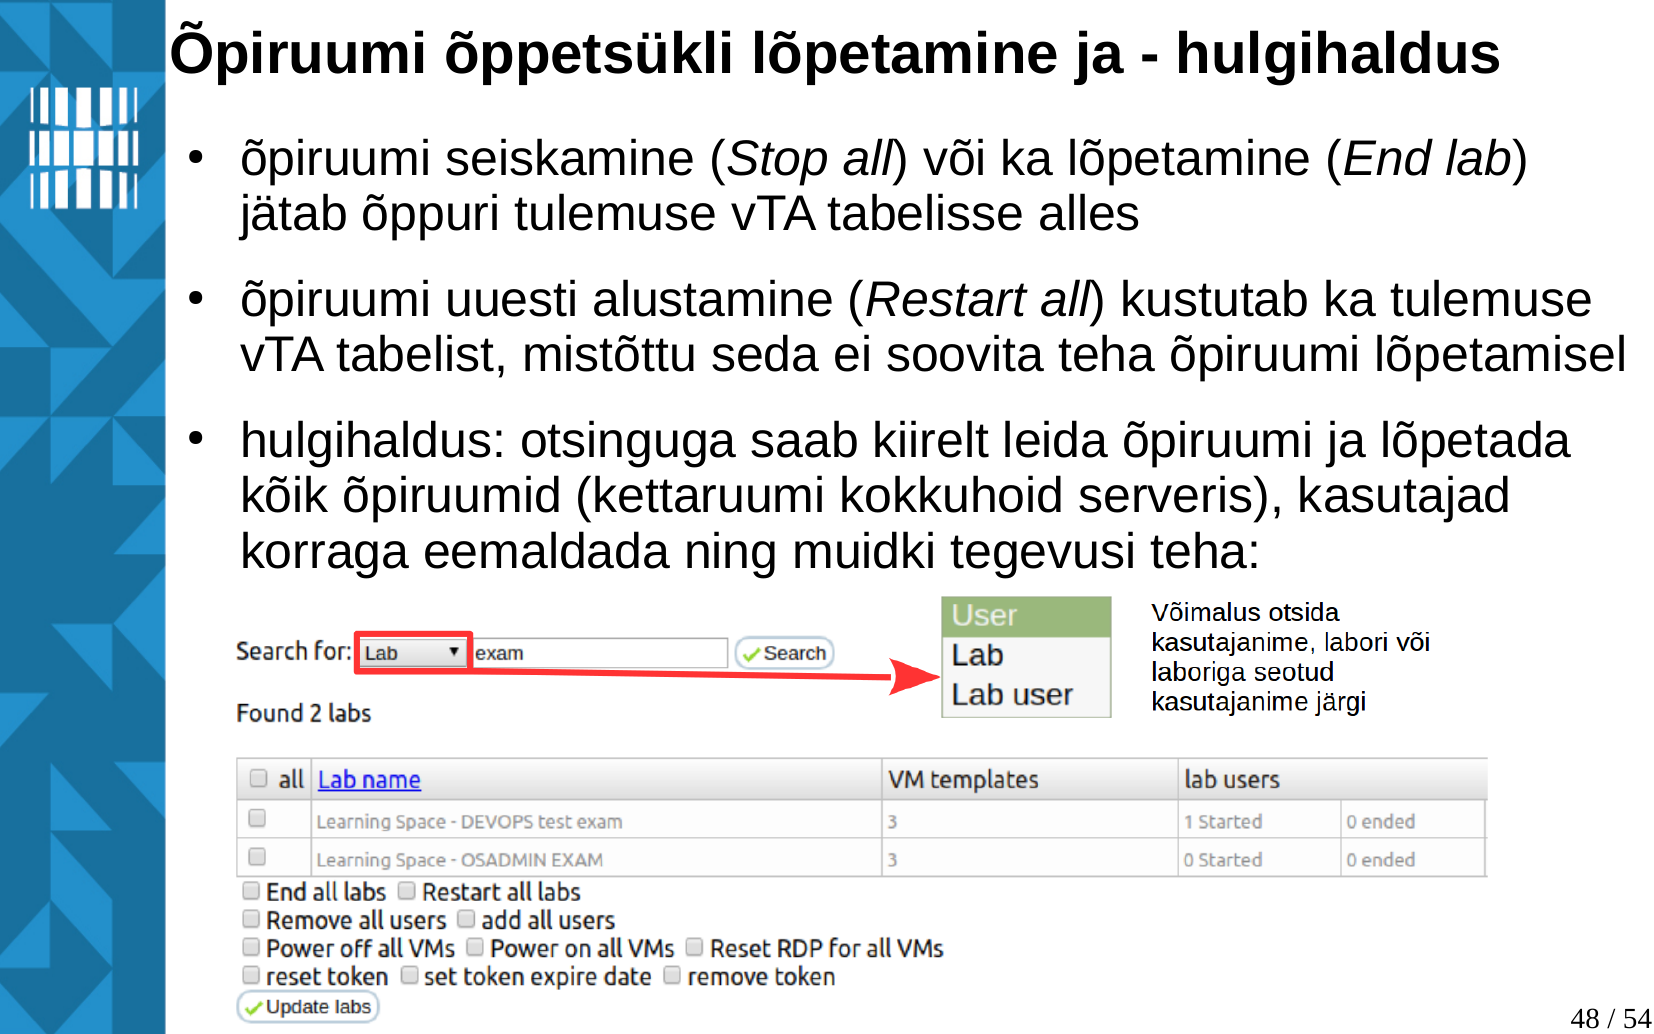

# Õpiruumi õppetsükli lõpetamine ja - hulgihaldus
õpiruumi seiskamine (Stop all) või ka lõpetamine (End lab) jätab õppuri tulemuse vTA tabelisse alles
õpiruumi uuesti alustamine (Restart all) kustutab ka tulemuse vTA tabelist, mistõttu seda ei soovita teha õpiruumi lõpetamisel
hulgihaldus: otsinguga saab kiirelt leida õpiruumi ja lõpetada kõik õpiruumid (kettaruumi kokkuhoid serveris), kasutajad korraga eemaldada ning muidki tegevusi teha:
48